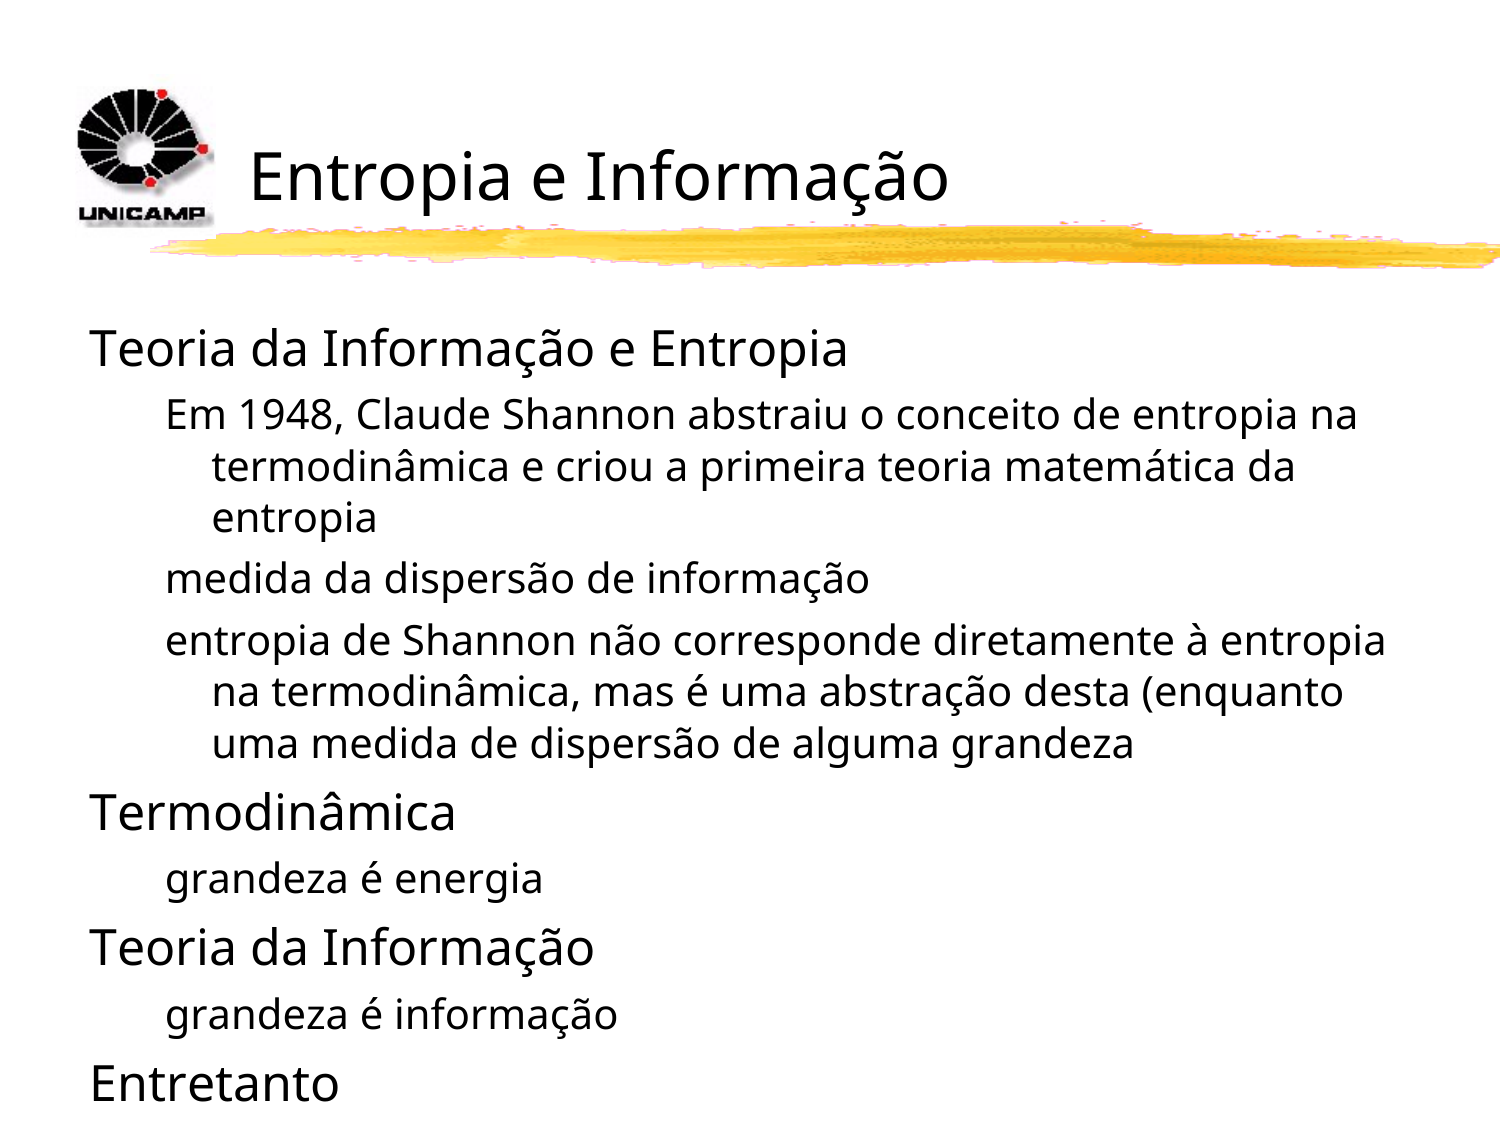

# Entropia e Informação
Teoria da Informação e Entropia
Em 1948, Claude Shannon abstraiu o conceito de entropia na termodinâmica e criou a primeira teoria matemática da entropia
medida da dispersão de informação
entropia de Shannon não corresponde diretamente à entropia na termodinâmica, mas é uma abstração desta (enquanto uma medida de dispersão de alguma grandeza
Termodinâmica
grandeza é energia
Teoria da Informação
grandeza é informação
Entretanto
energia e informação têm uma relação entre si !!